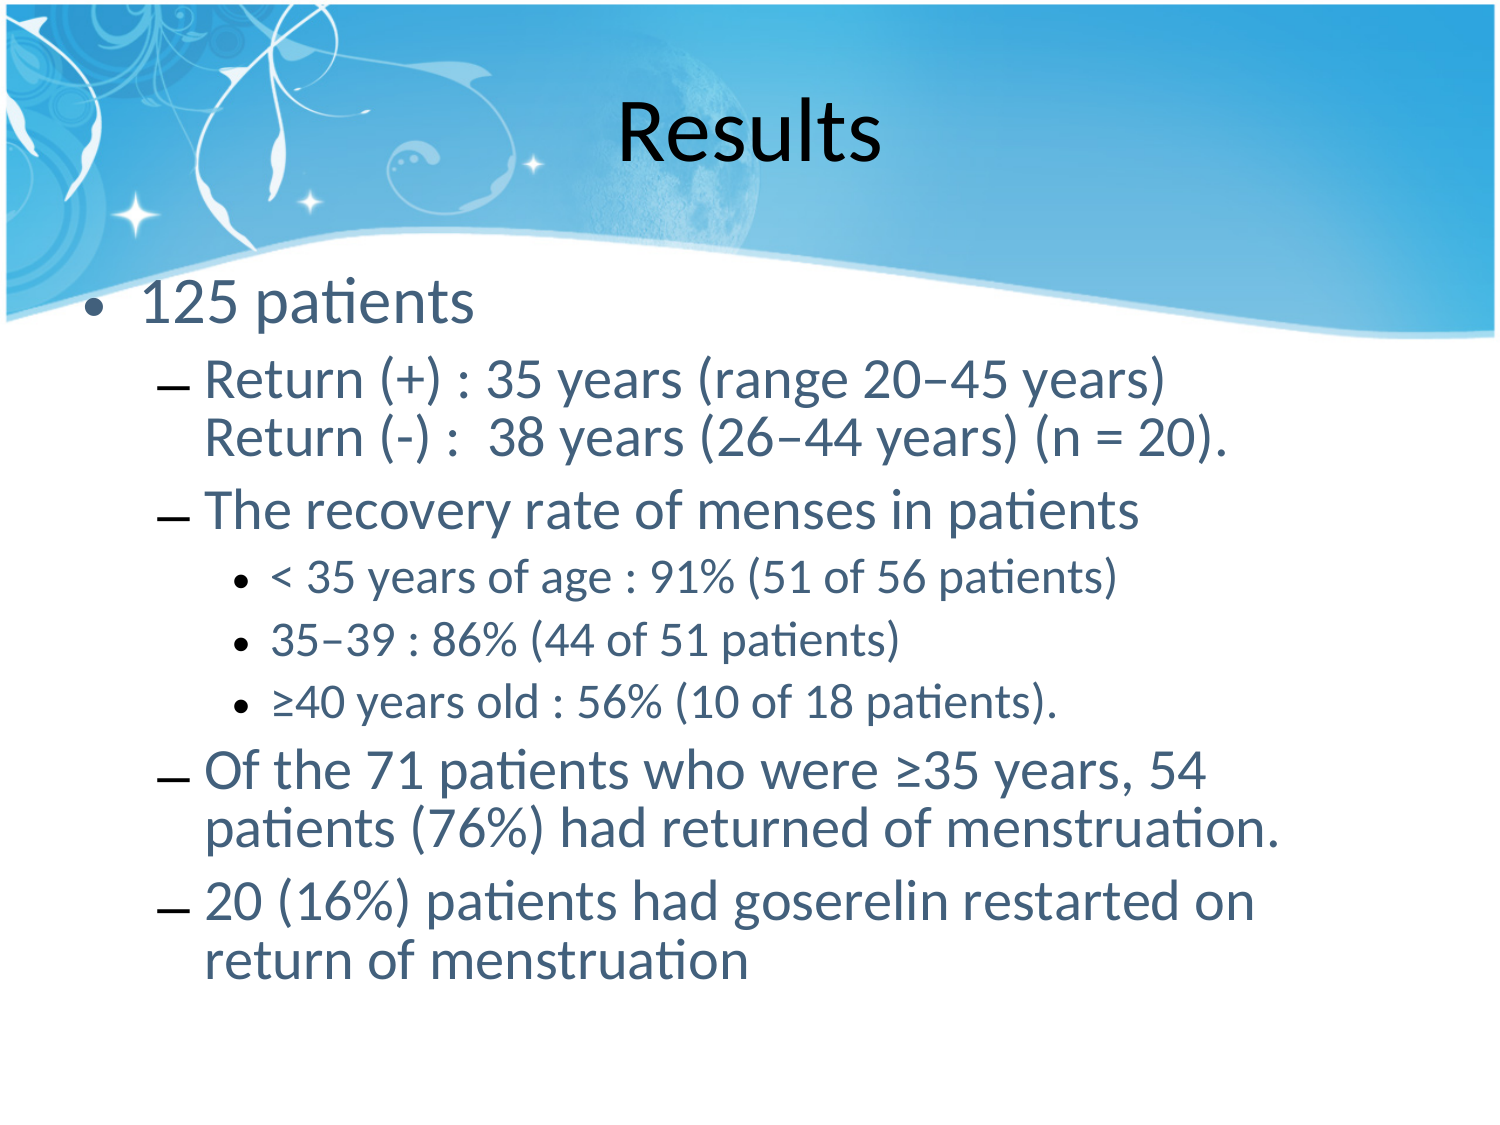

# Results
125 patients
Return (+) : 35 years (range 20–45 years)
Return (-) : 38 years (26–44 years) (n = 20).
The recovery rate of menses in patients
< 35 years of age : 91% (51 of 56 patients)
35–39 : 86% (44 of 51 patients)
≥40 years old : 56% (10 of 18 patients).
Of the 71 patients who were ≥35 years, 54 patients (76%) had returned of menstruation.
20 (16%) patients had goserelin restarted on return of menstruation